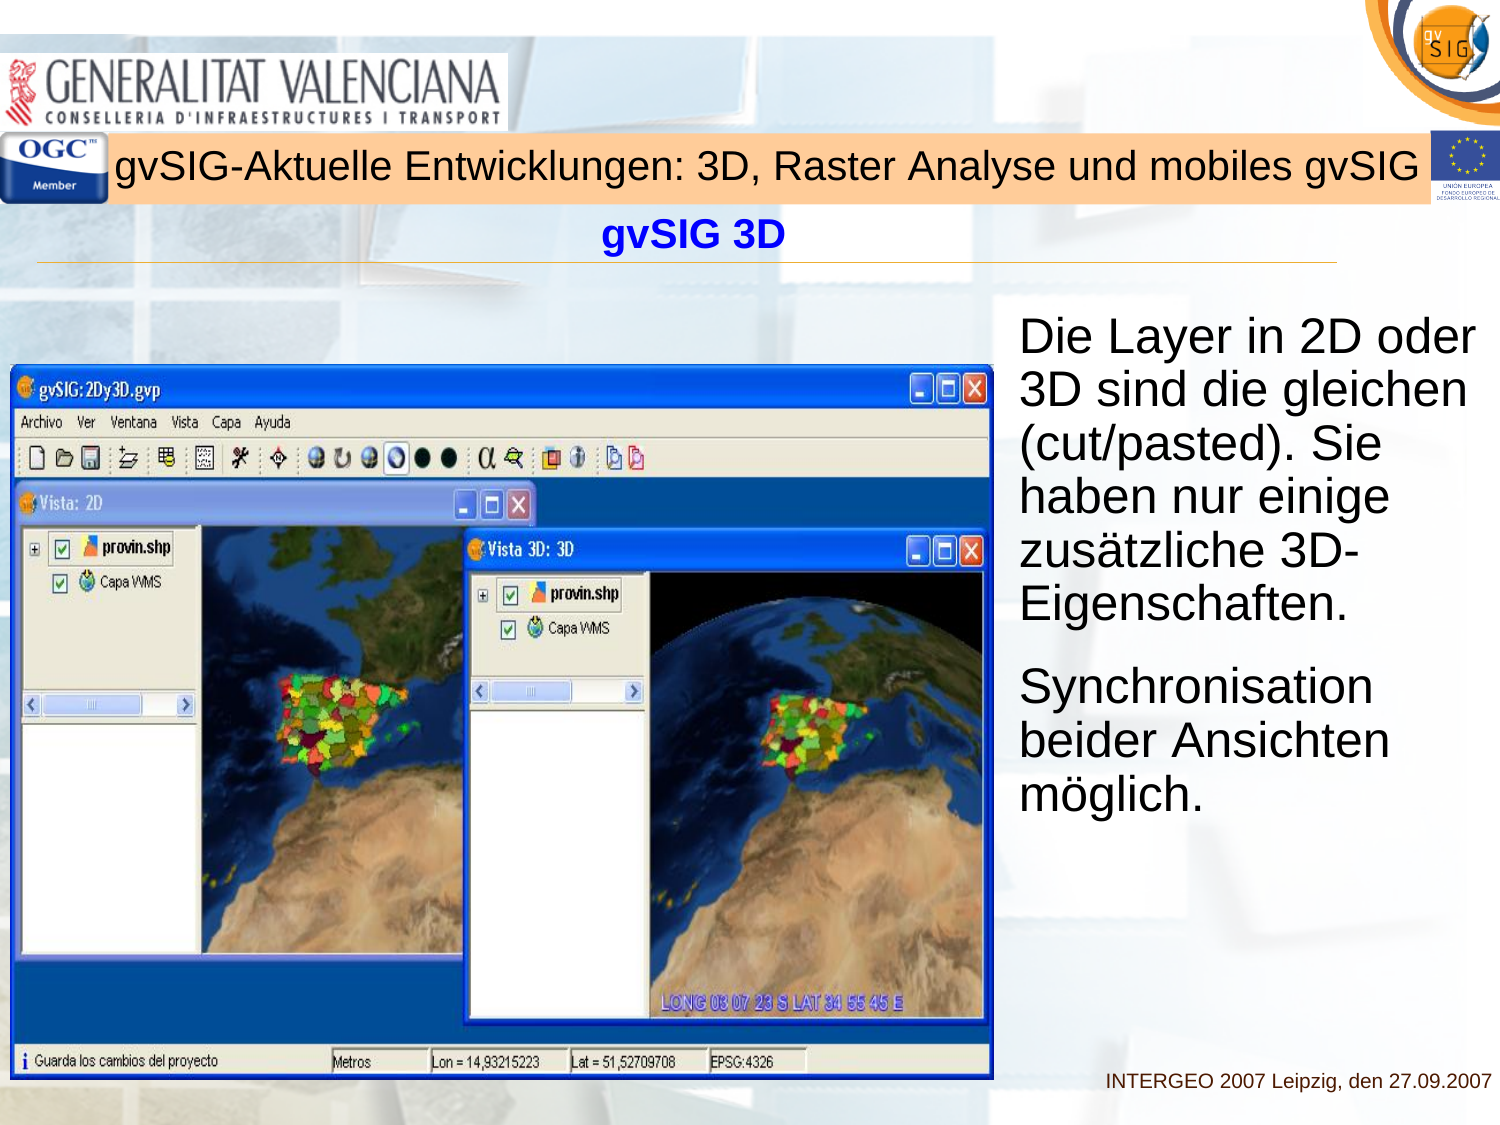

gvSIG-Aktuelle Entwicklungen: 3D, Raster Analyse und mobiles gvSIG
gvSIG 3D
Die Layer in 2D oder 3D sind die gleichen (cut/pasted). Sie haben nur einige zusätzliche 3D-Eigenschaften.
Synchronisation beider Ansichten möglich.
INTERGEO 2007 Leipzig, den 27.09.2007